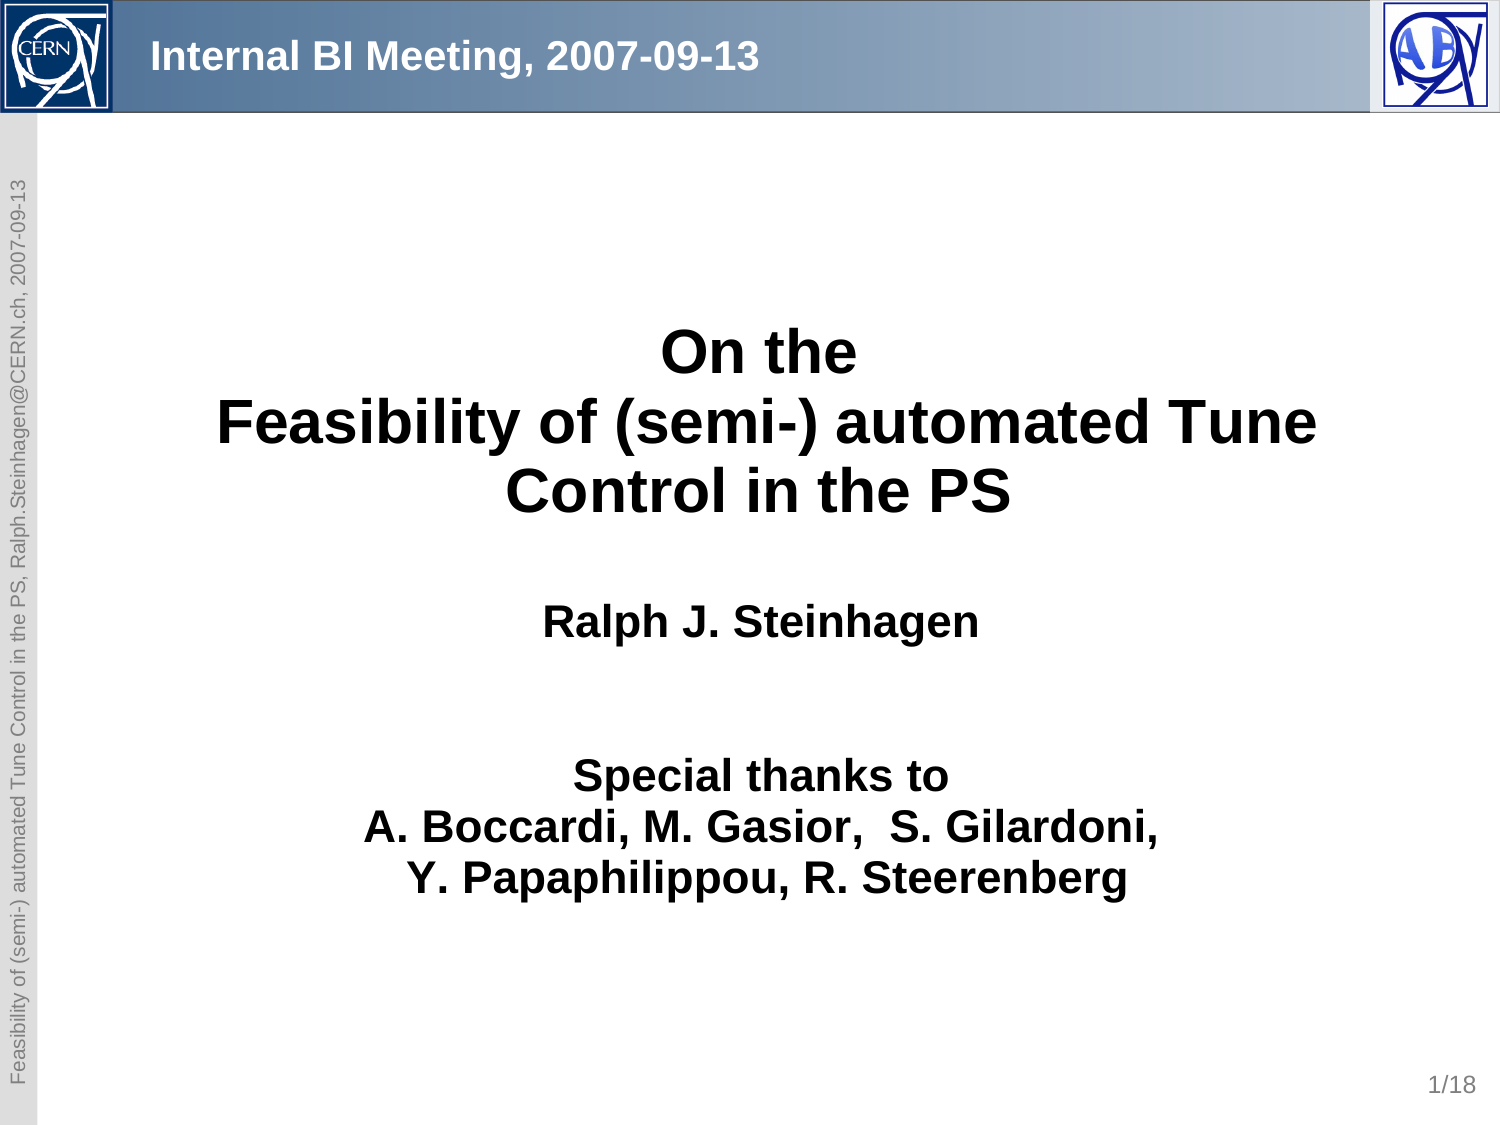

# Internal BI Meeting, 2007-09-13
On the
Feasibility of (semi-) automated Tune Control in the PS
Ralph J. Steinhagen
Special thanks to
A. Boccardi, M. Gasior, S. Gilardoni,
Y. Papaphilippou, R. Steerenberg